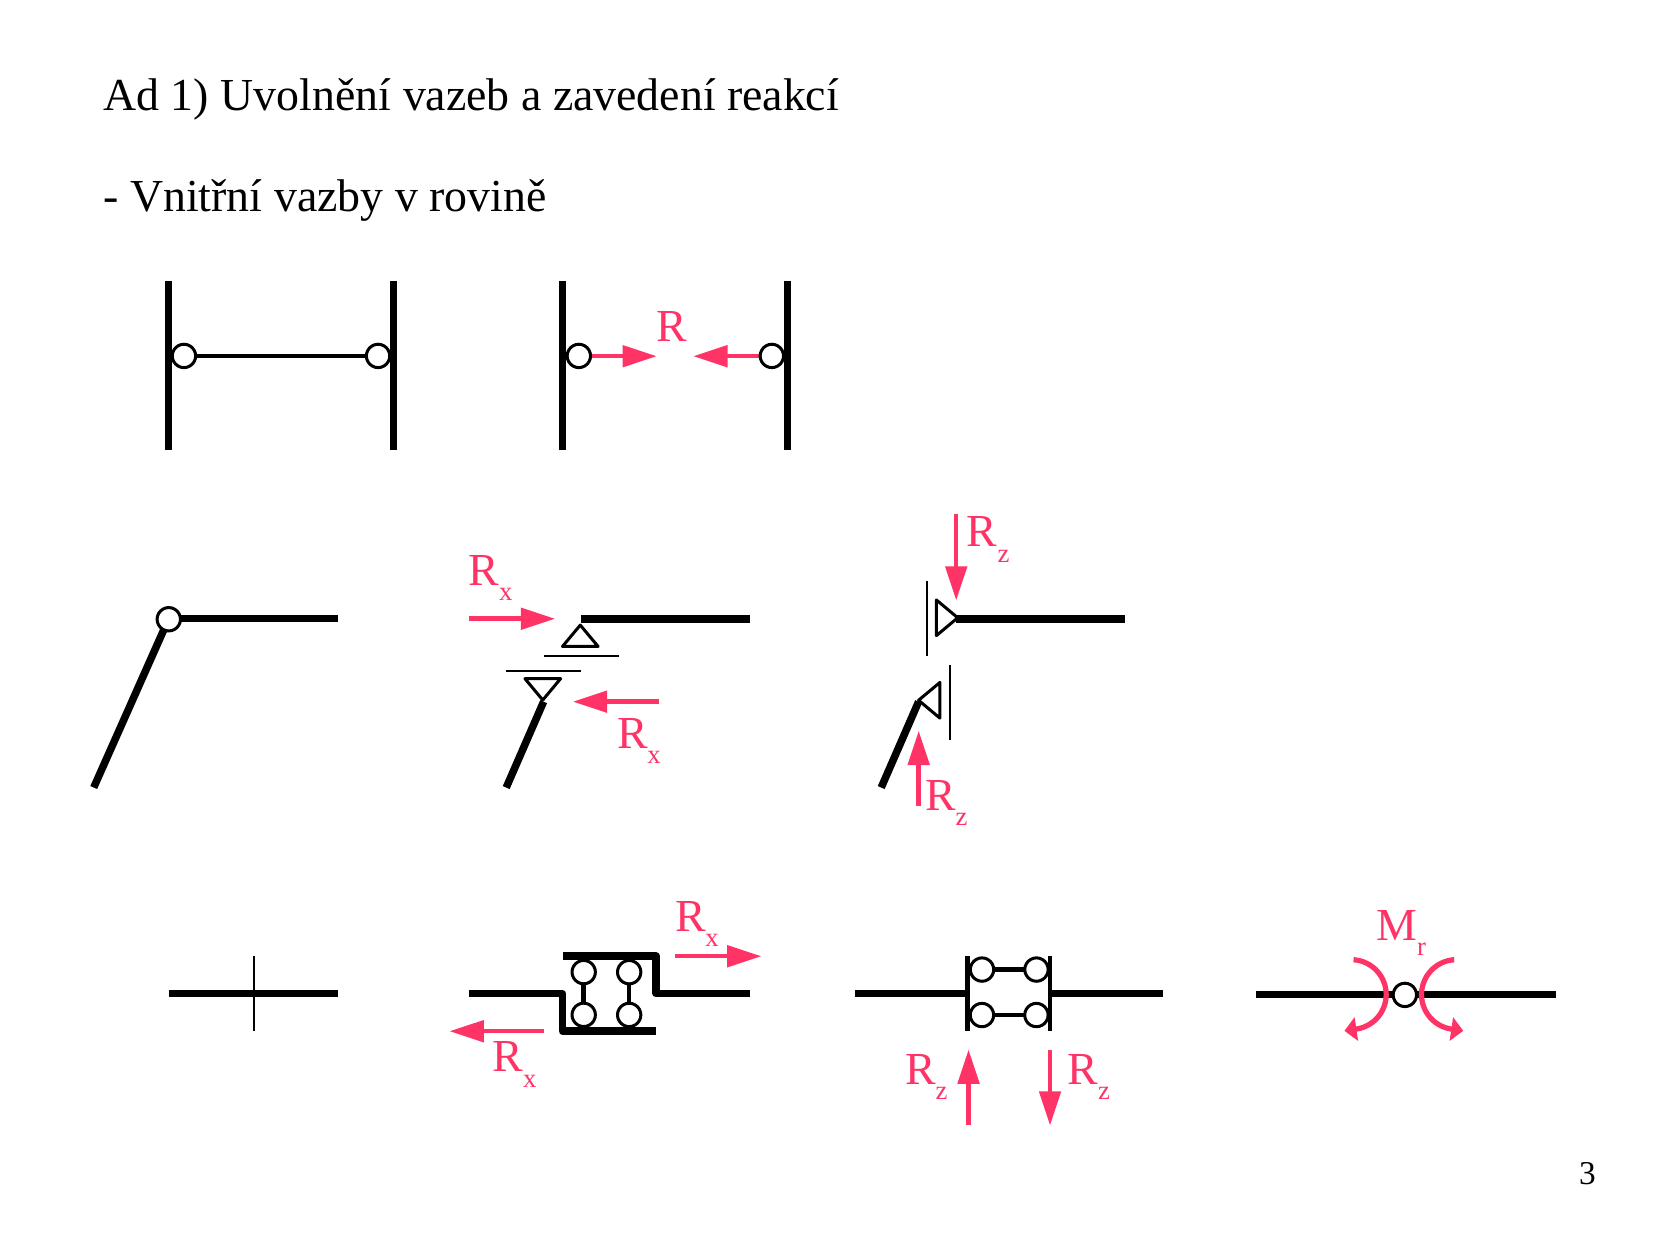

Ad 1) Uvolnění vazeb a zavedení reakcí
- Vnitřní vazby v rovině
R
Rz
Rx
Rx
Rz
Rx
Mr
Rx
Rz
Rz
3